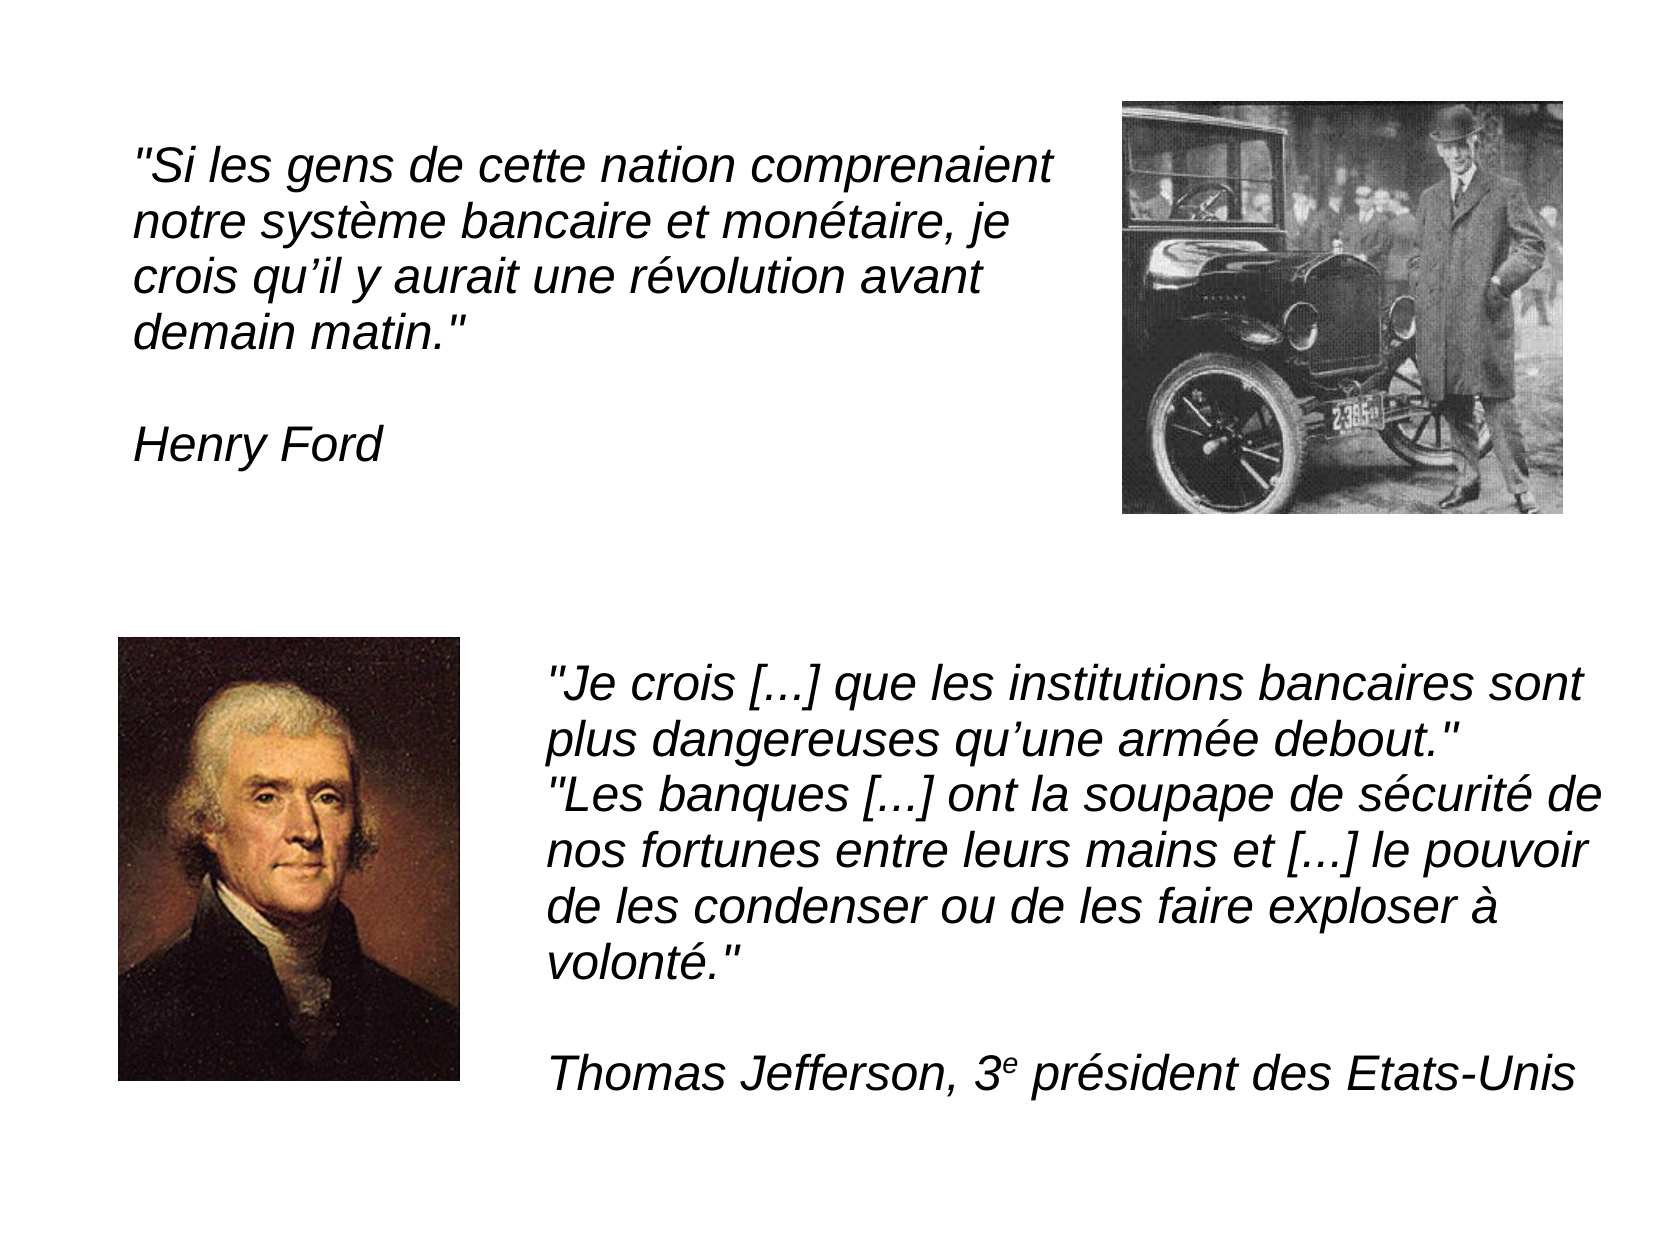

"Si les gens de cette nation comprenaient notre système bancaire et monétaire, je crois qu’il y aurait une révolution avant demain matin."
Henry Ford
"Je crois [...] que les institutions bancaires sont plus dangereuses qu’une armée debout."
"Les banques [...] ont la soupape de sécurité de nos fortunes entre leurs mains et [...] le pouvoir de les condenser ou de les faire exploser à volonté."
Thomas Jefferson, 3e président des Etats-Unis